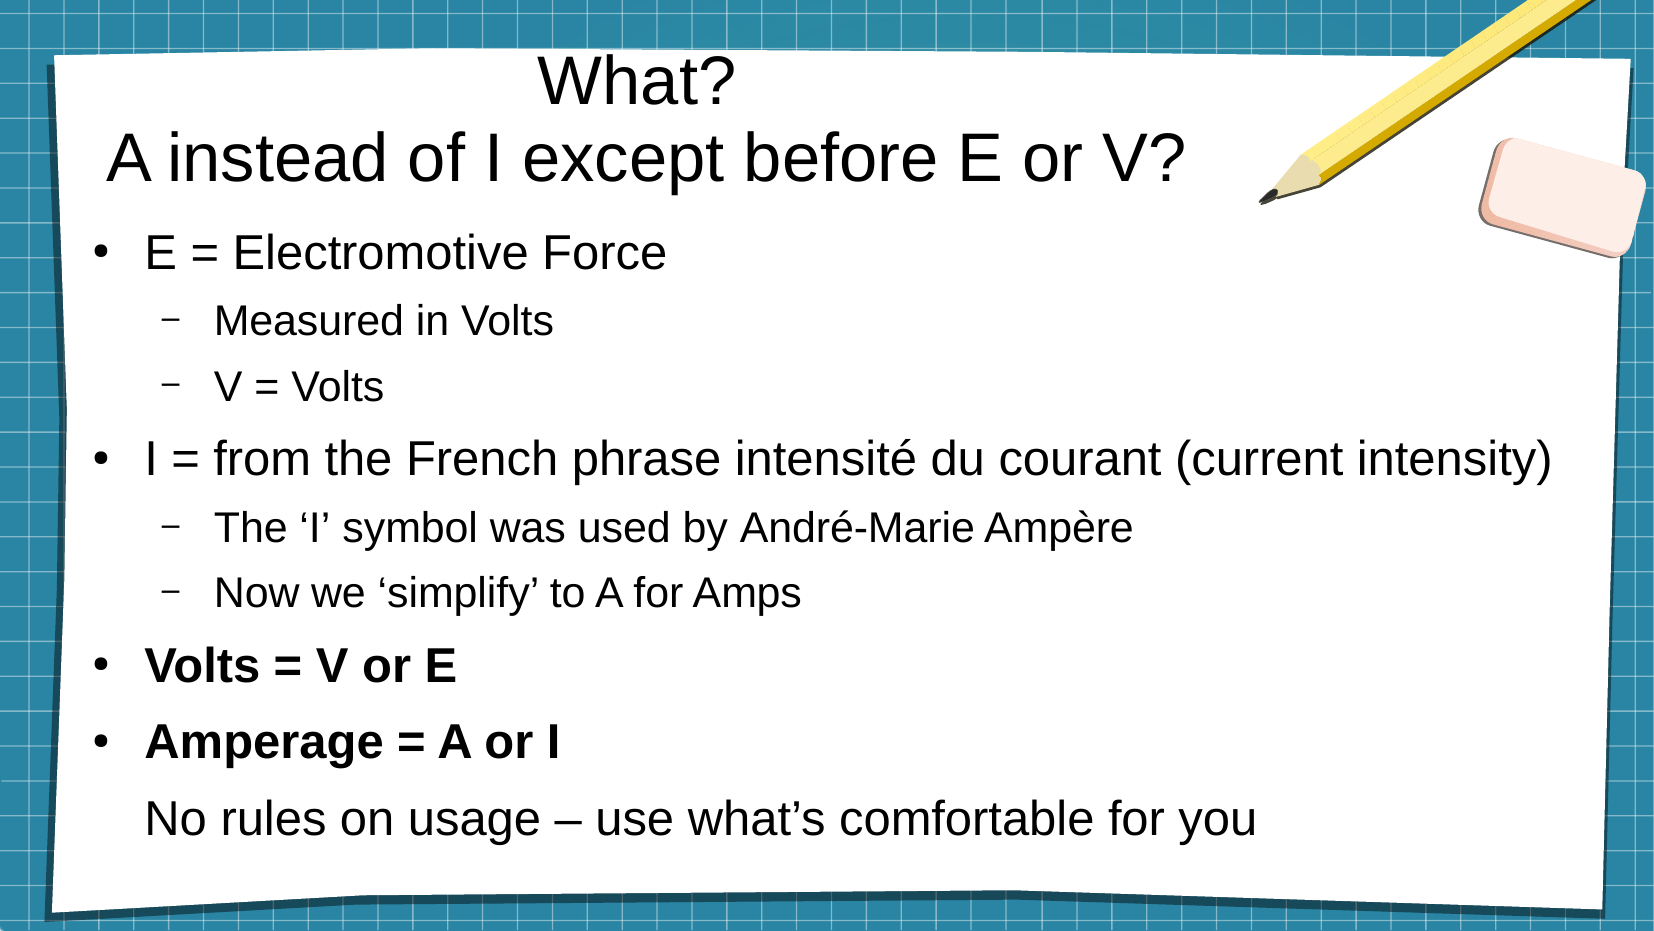

# What? A instead of I except before E or V?
E = Electromotive Force
Measured in Volts
V = Volts
I = from the French phrase intensité du courant (current intensity)
The ‘I’ symbol was used by André-Marie Ampère
Now we ‘simplify’ to A for Amps
Volts = V or E
Amperage = A or I
No rules on usage – use what’s comfortable for you